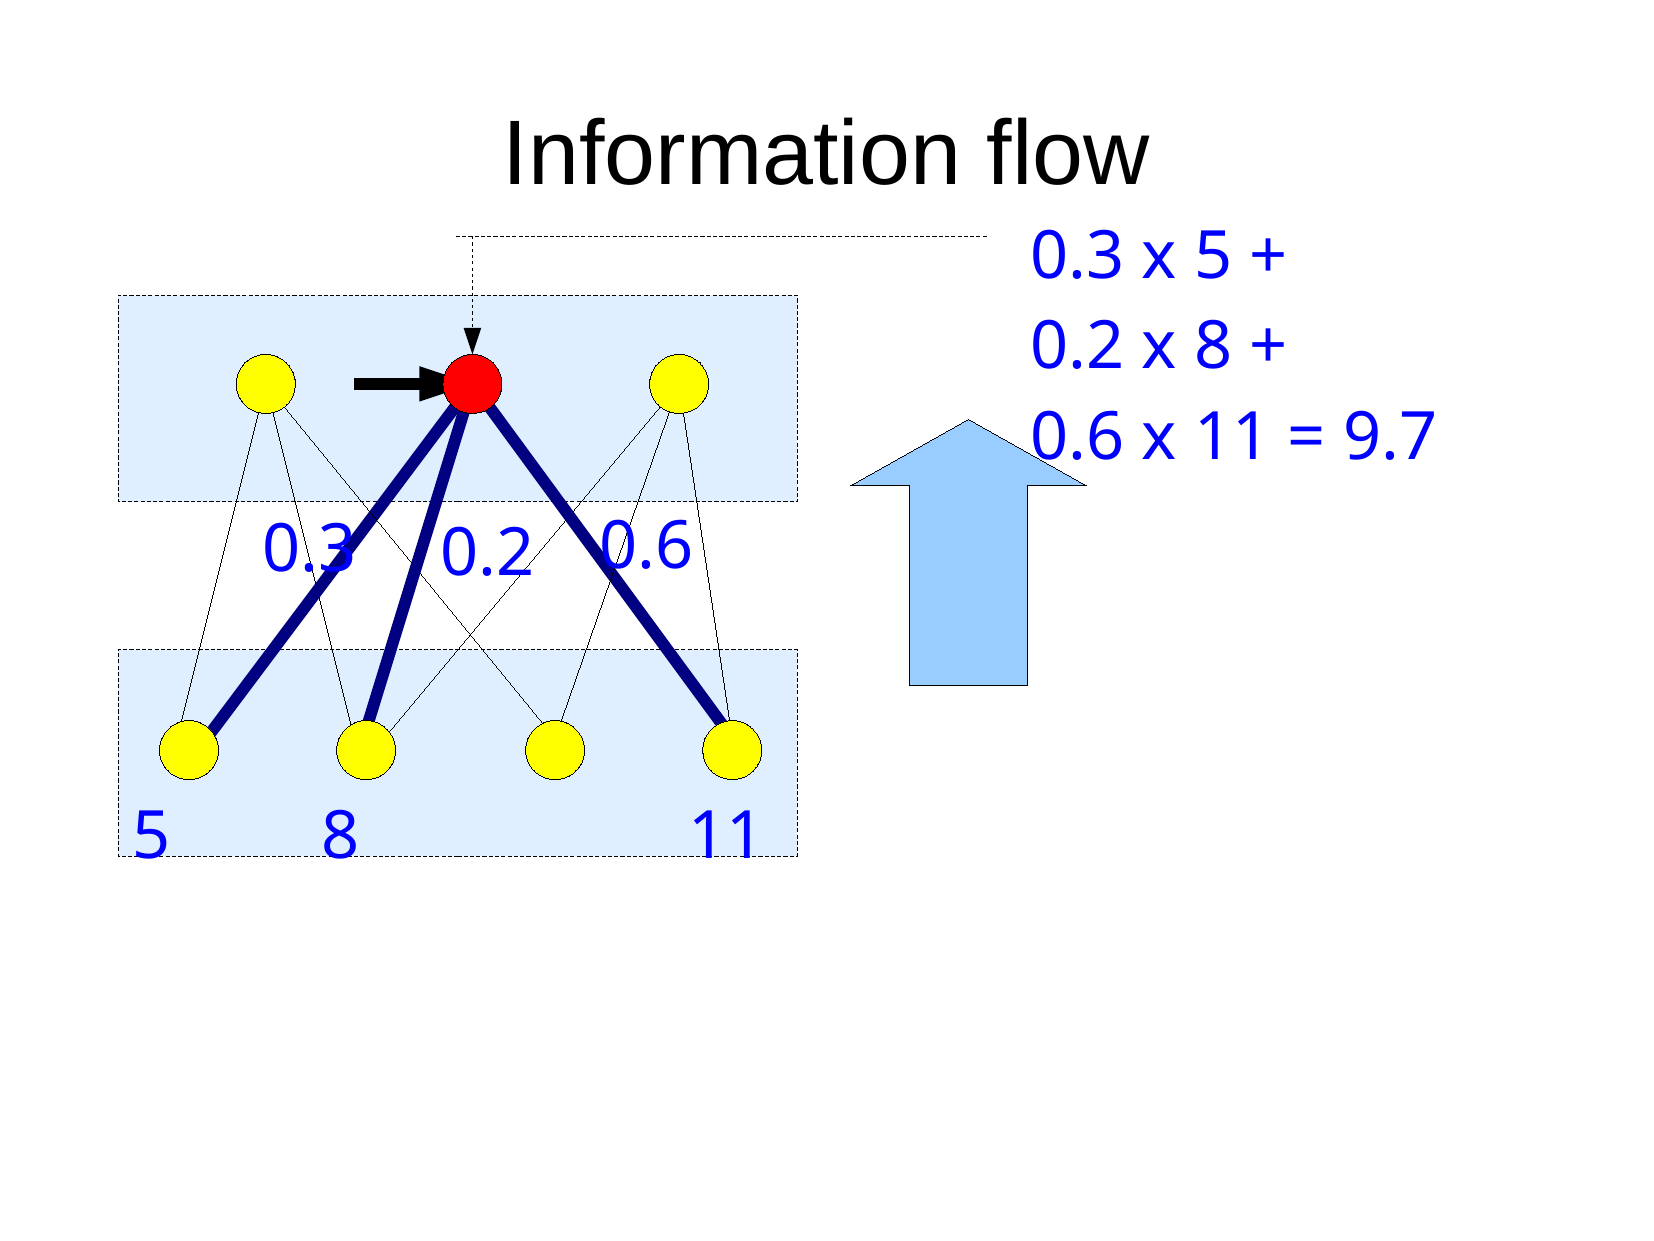

# Information flow
0.3 x 5 +
0.2 x 8 +
0.6 x 11 = 9.7
0.6
0.3
0.2
5
8
11